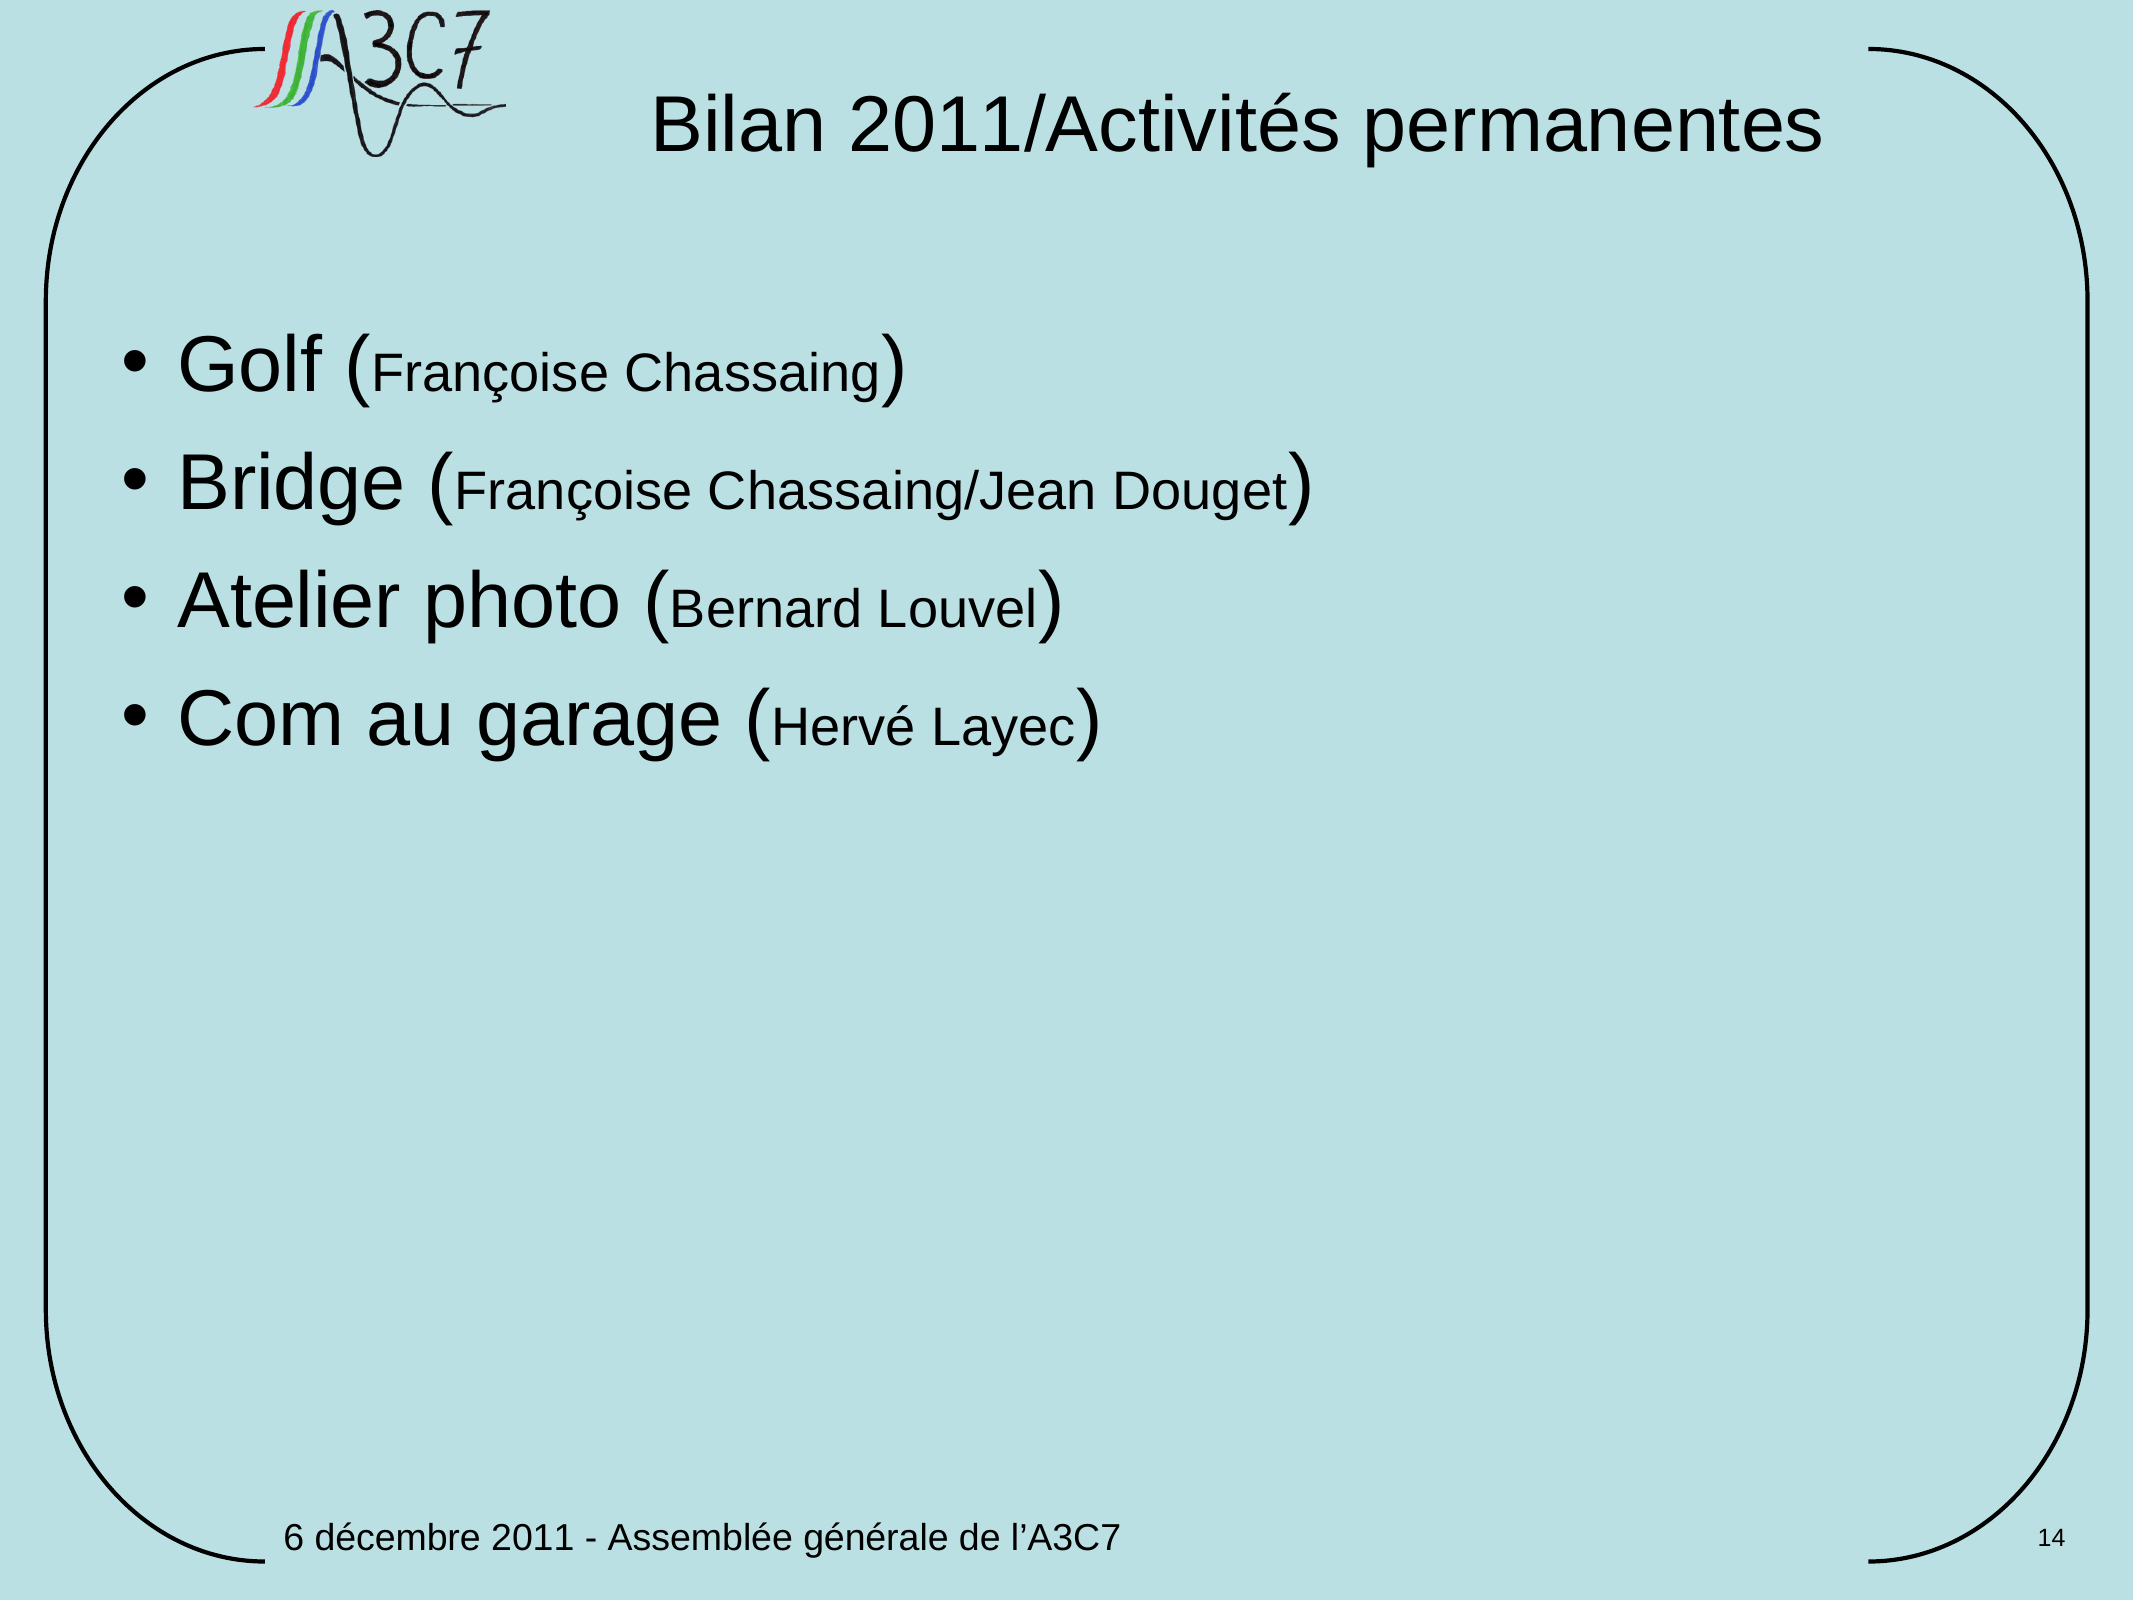

# Bilan 2011/Activités permanentes
Golf (Françoise Chassaing)
Bridge (Françoise Chassaing/Jean Douget)
Atelier photo (Bernard Louvel)
Com au garage (Hervé Layec)
6 décembre 2011 - Assemblée générale de l’A3C7
14